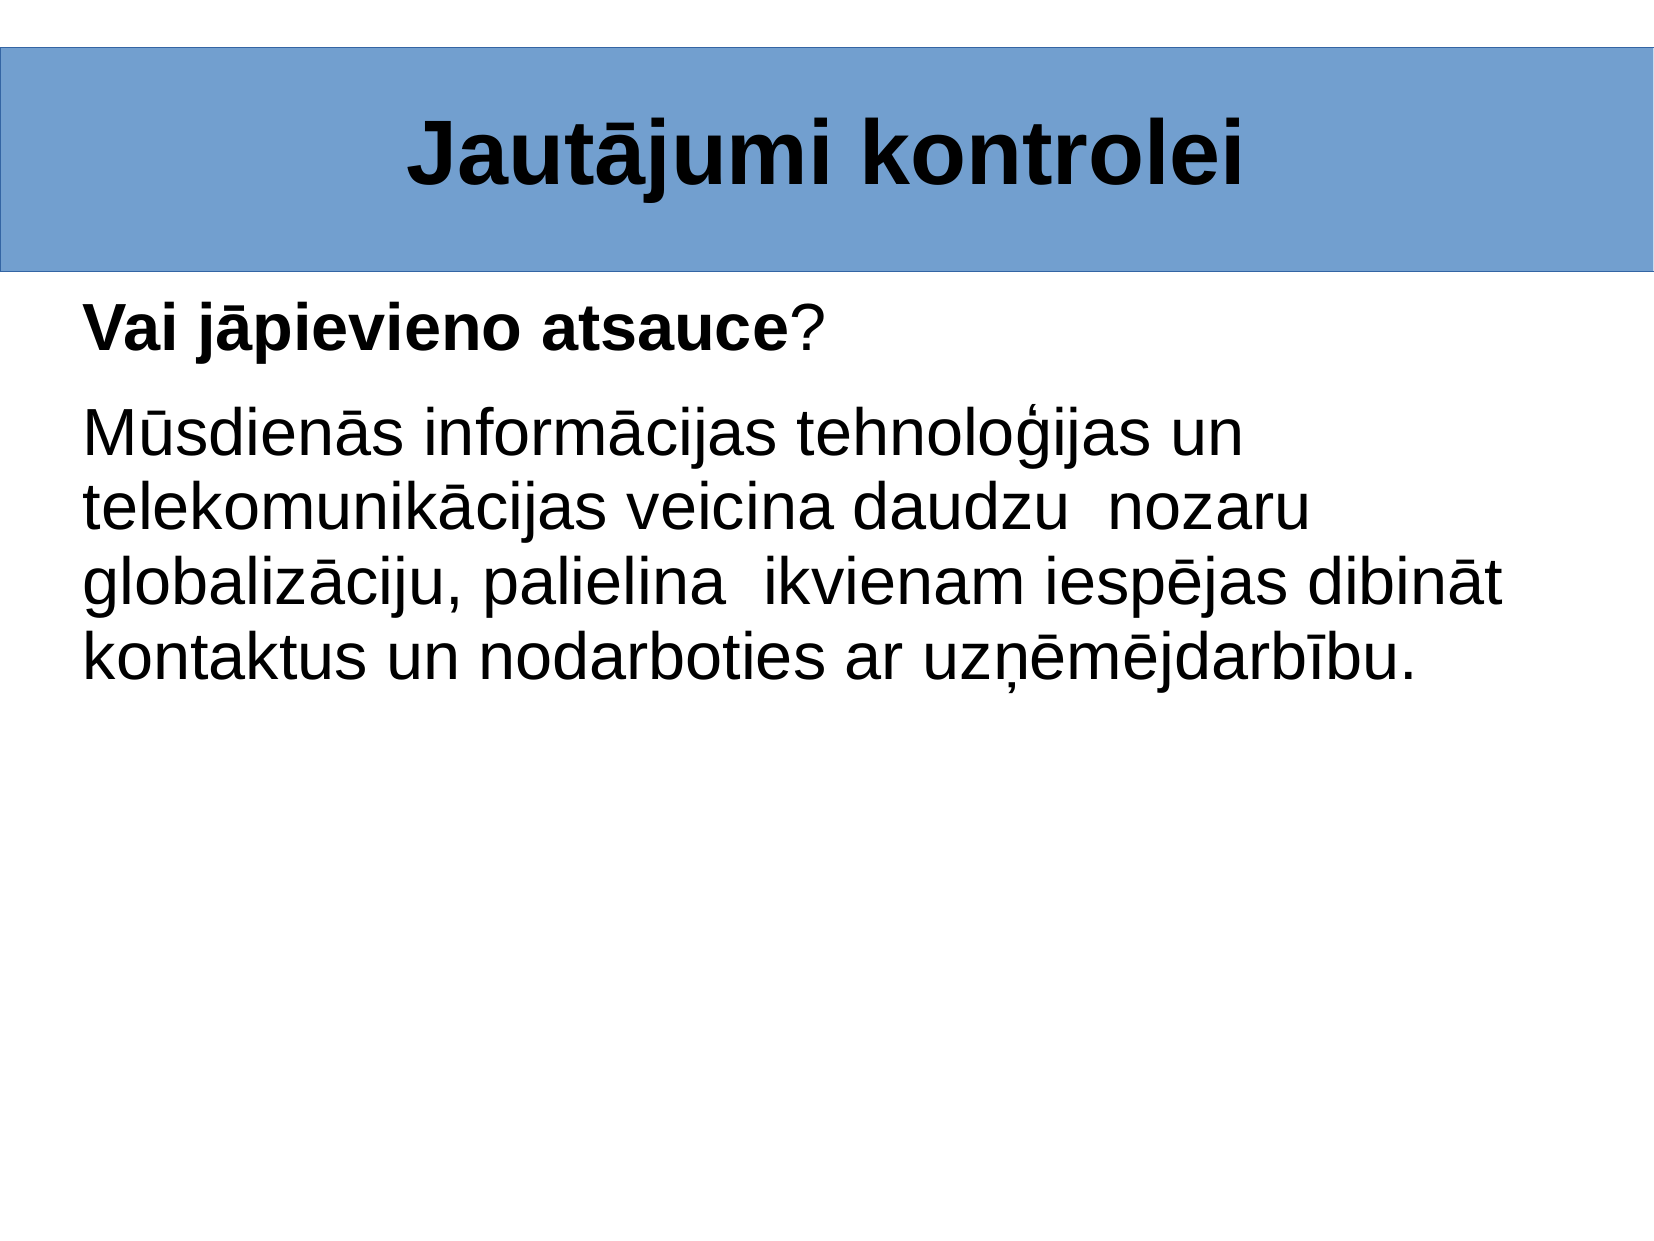

# Jautājumi kontrolei
Vai jāpievieno atsauce?
Mūsdienās informācijas tehnoloģijas un telekomunikācijas veicina daudzu nozaru globalizāciju, palielina ikvienam iespējas dibināt kontaktus un nodarboties ar uzņēmējdarbību.